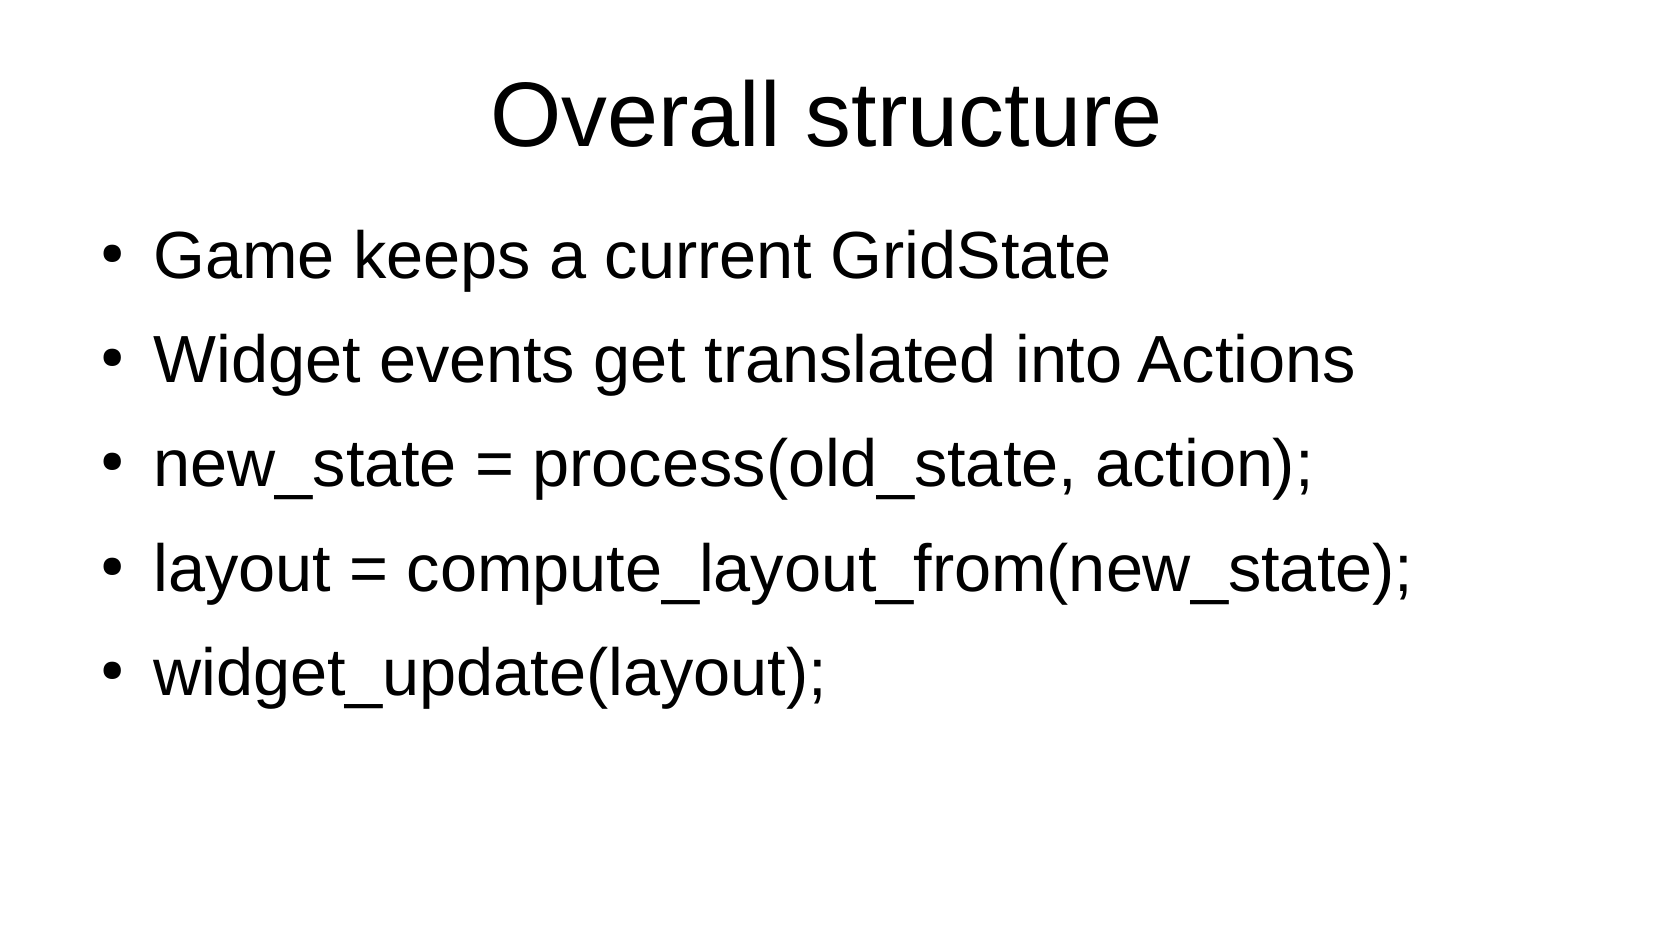

# Overall structure
Game keeps a current GridState
Widget events get translated into Actions
new_state = process(old_state, action);
layout = compute_layout_from(new_state);
widget_update(layout);